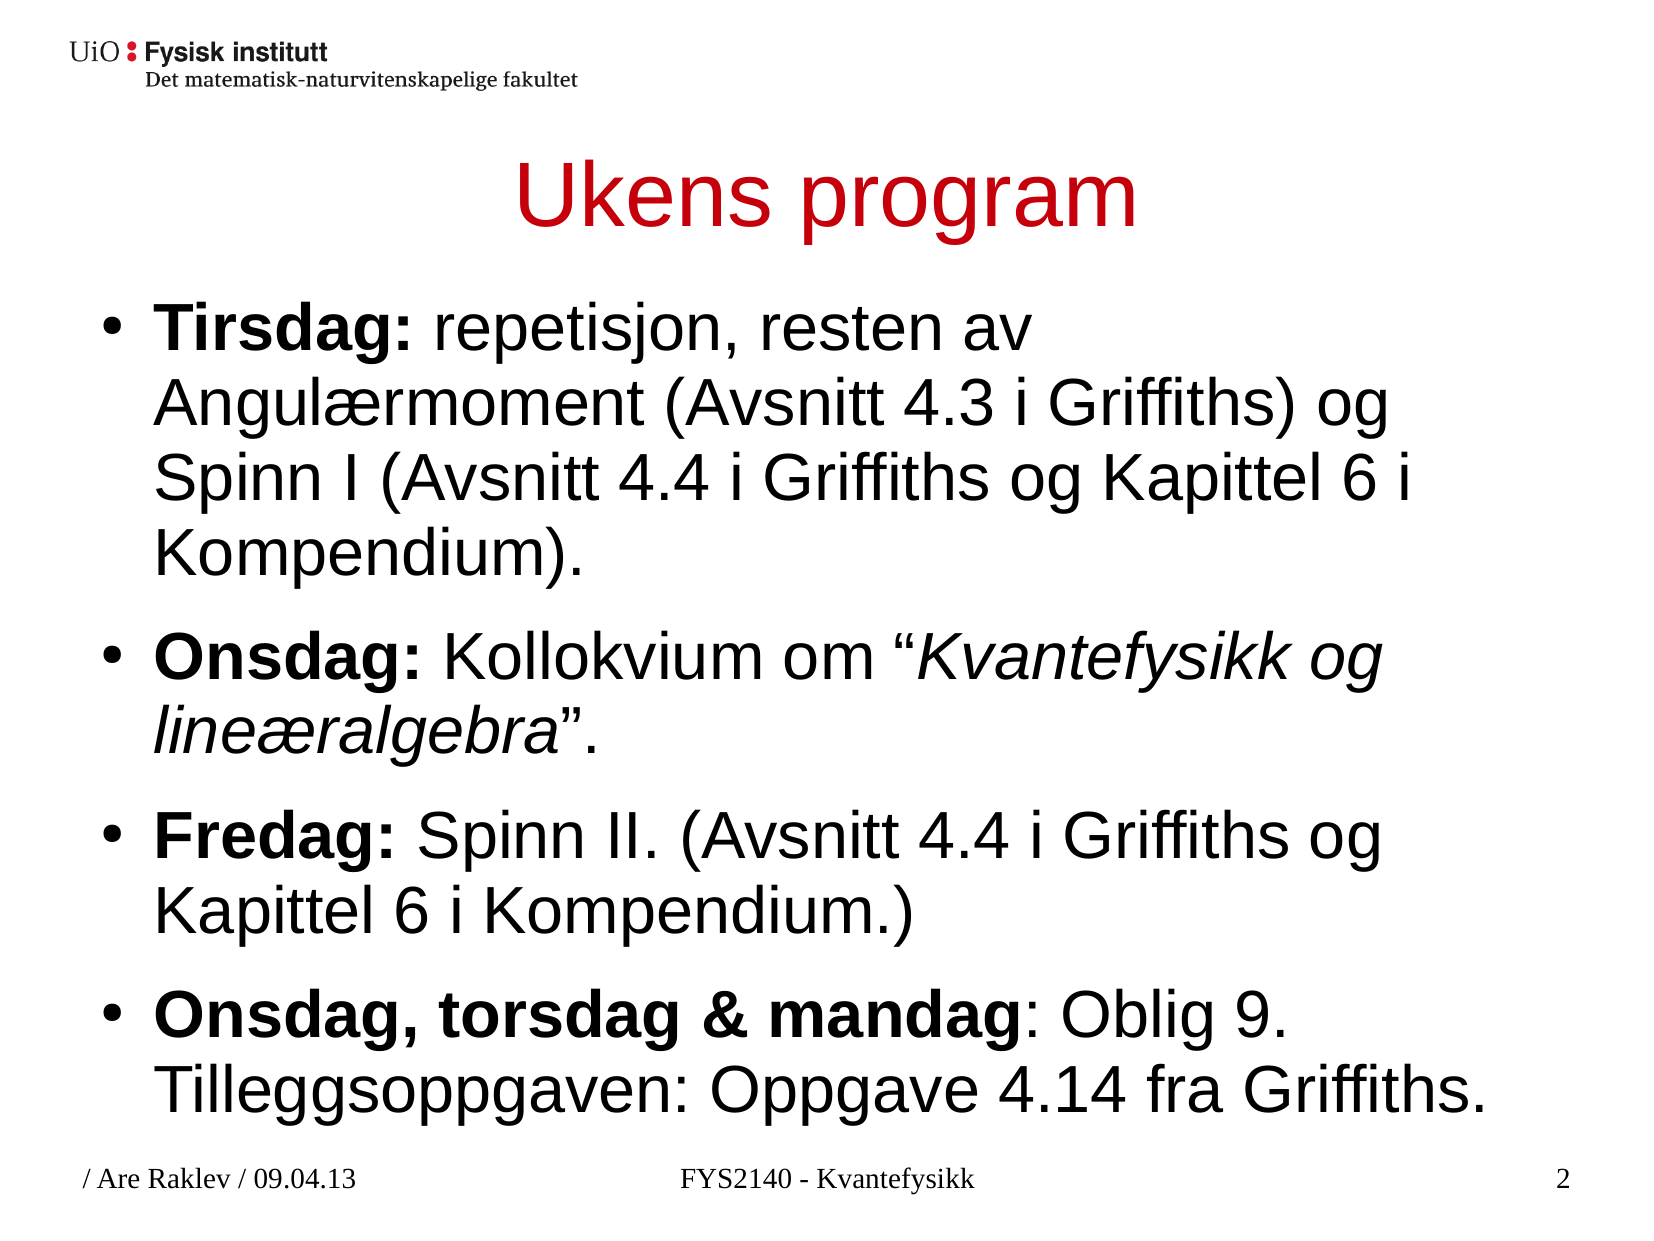

# Ukens program
Tirsdag: repetisjon, resten av Angulærmoment (Avsnitt 4.3 i Griffiths) og Spinn I (Avsnitt 4.4 i Griffiths og Kapittel 6 i Kompendium).
Onsdag: Kollokvium om “Kvantefysikk og lineæralgebra”.
Fredag: Spinn II. (Avsnitt 4.4 i Griffiths og Kapittel 6 i Kompendium.)
Onsdag, torsdag & mandag: Oblig 9. Tilleggsoppgaven: Oppgave 4.14 fra Griffiths.
/ Are Raklev / 09.04.13
FYS2140 - Kvantefysikk
2